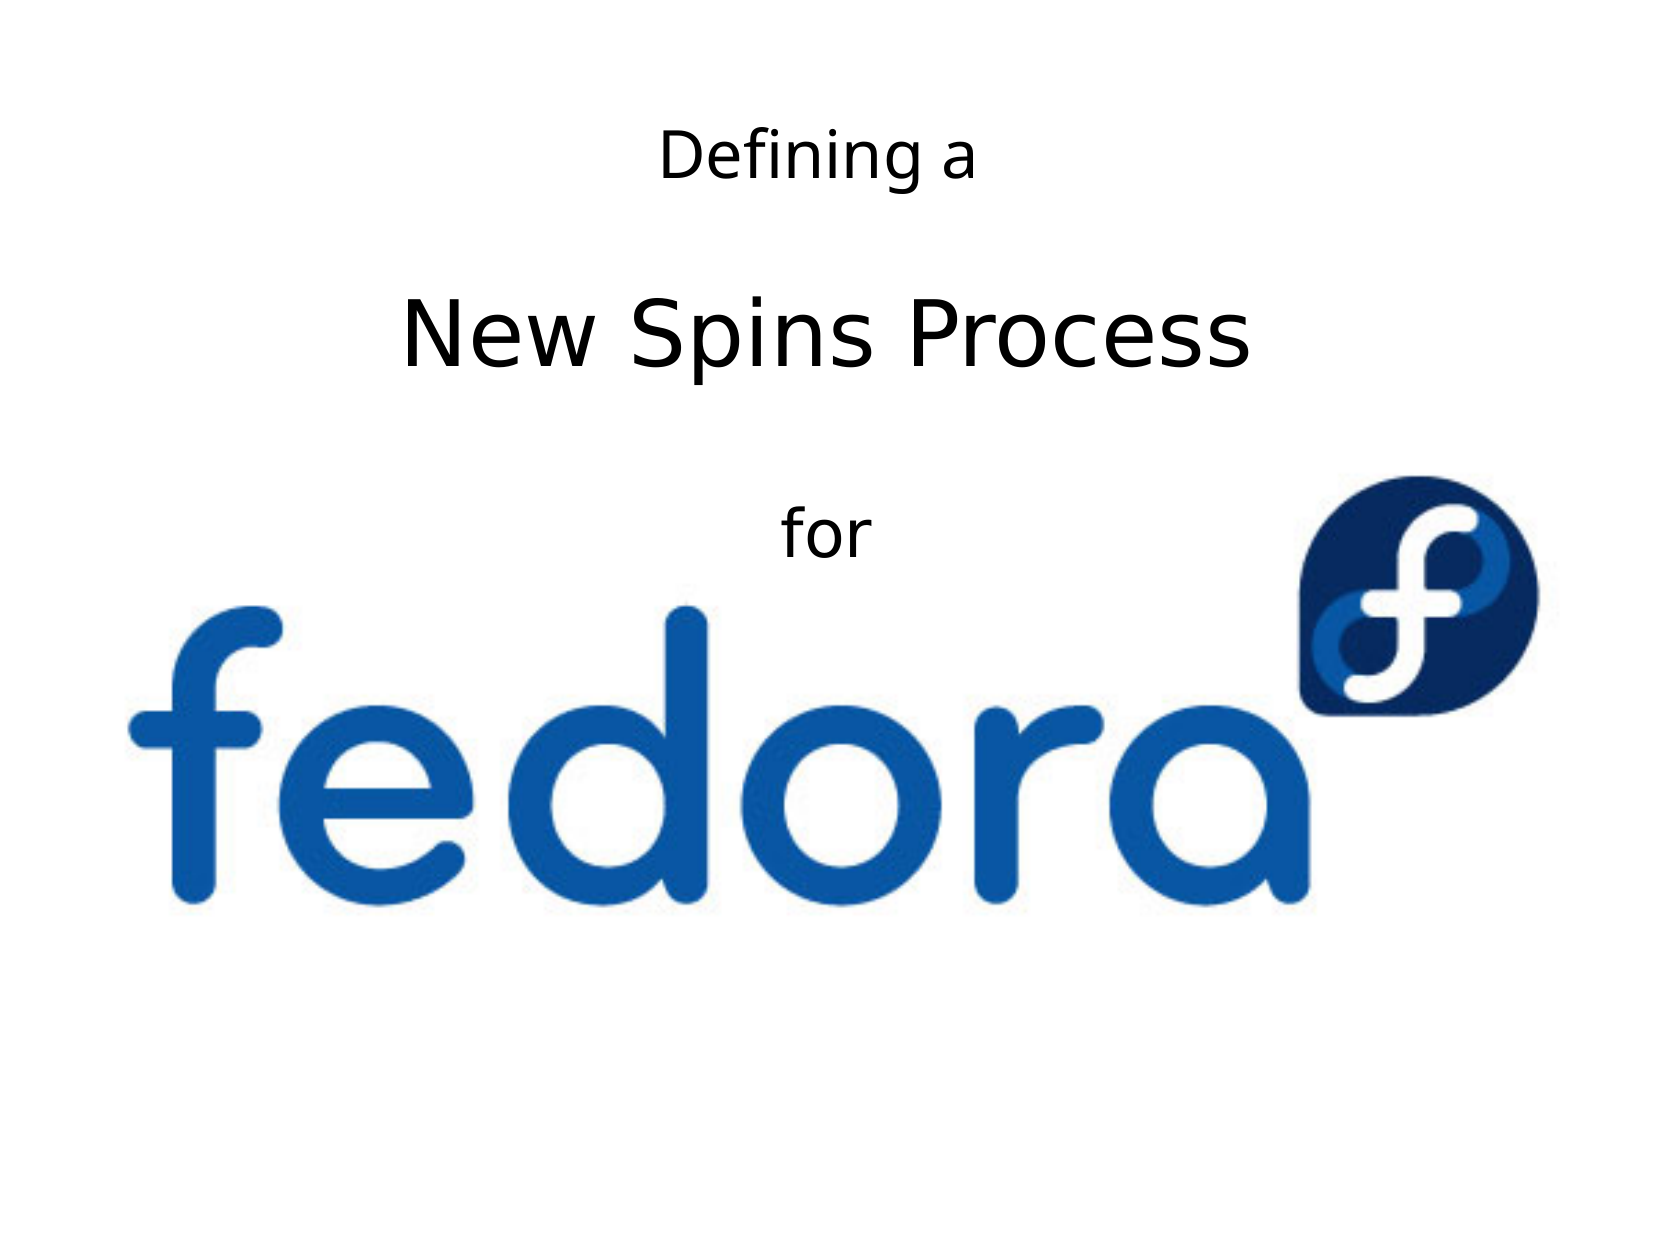

# Defining a
New Spins Process
for